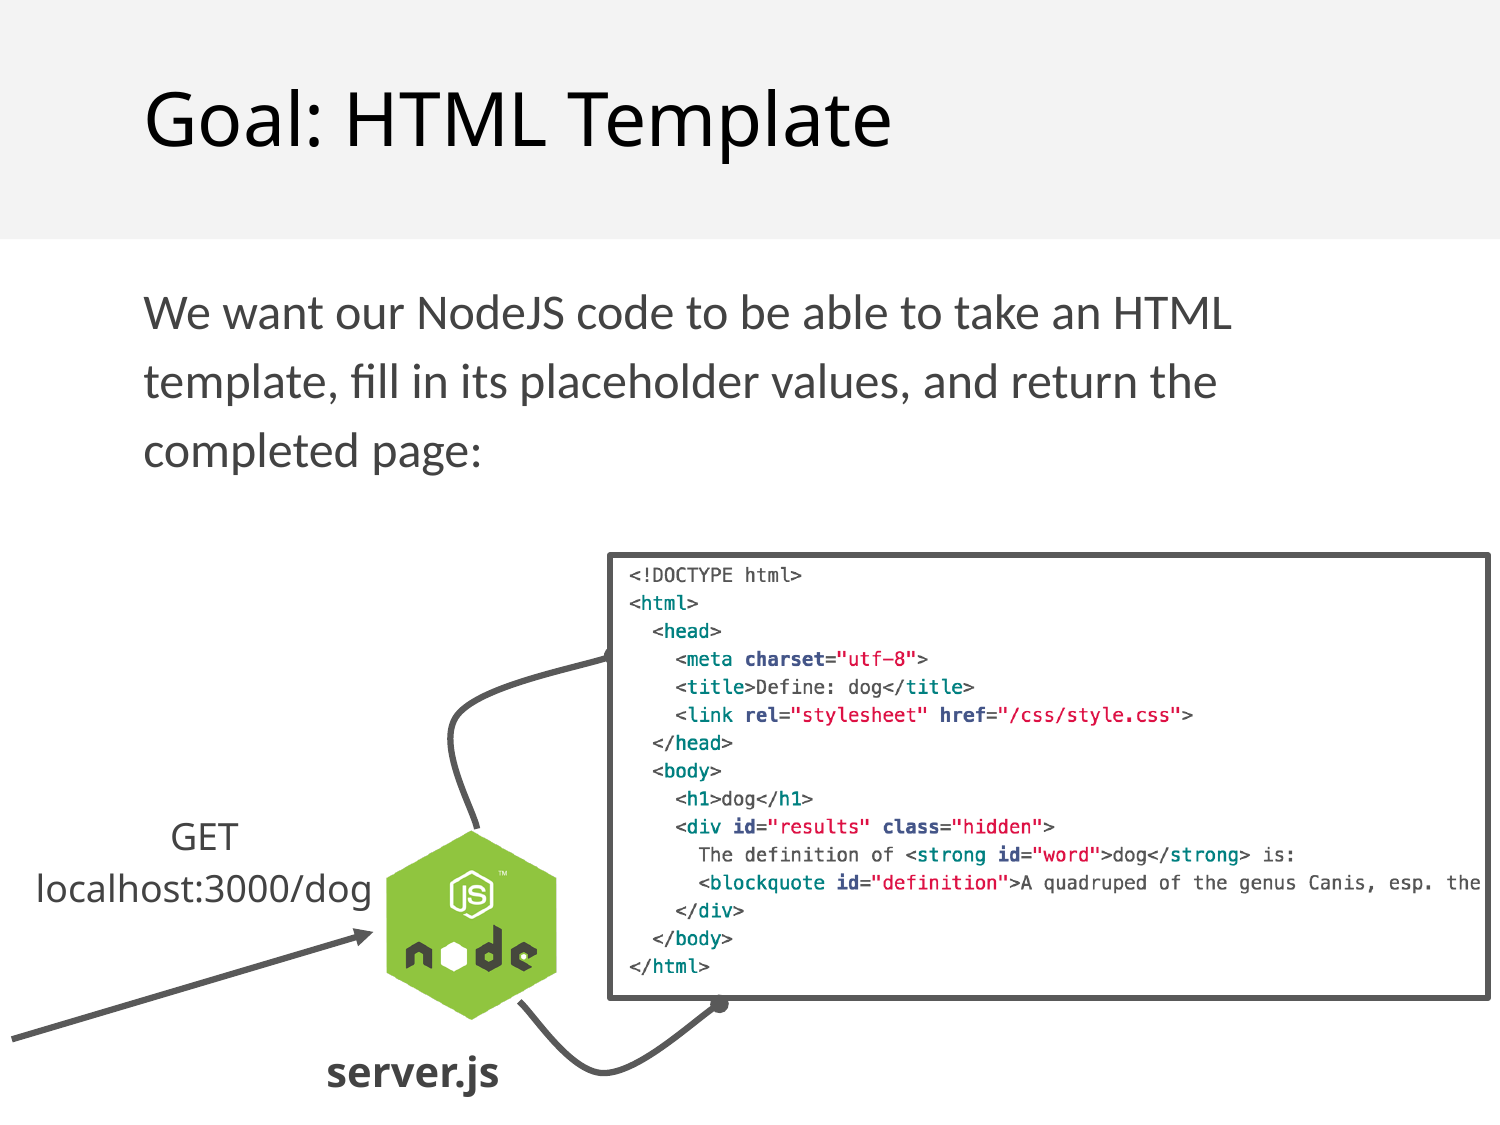

# Goal: HTML Template
We want our NodeJS code to be able to take an HTML template, fill in its placeholder values, and return the completed page:
GET localhost:3000/dog
server.js